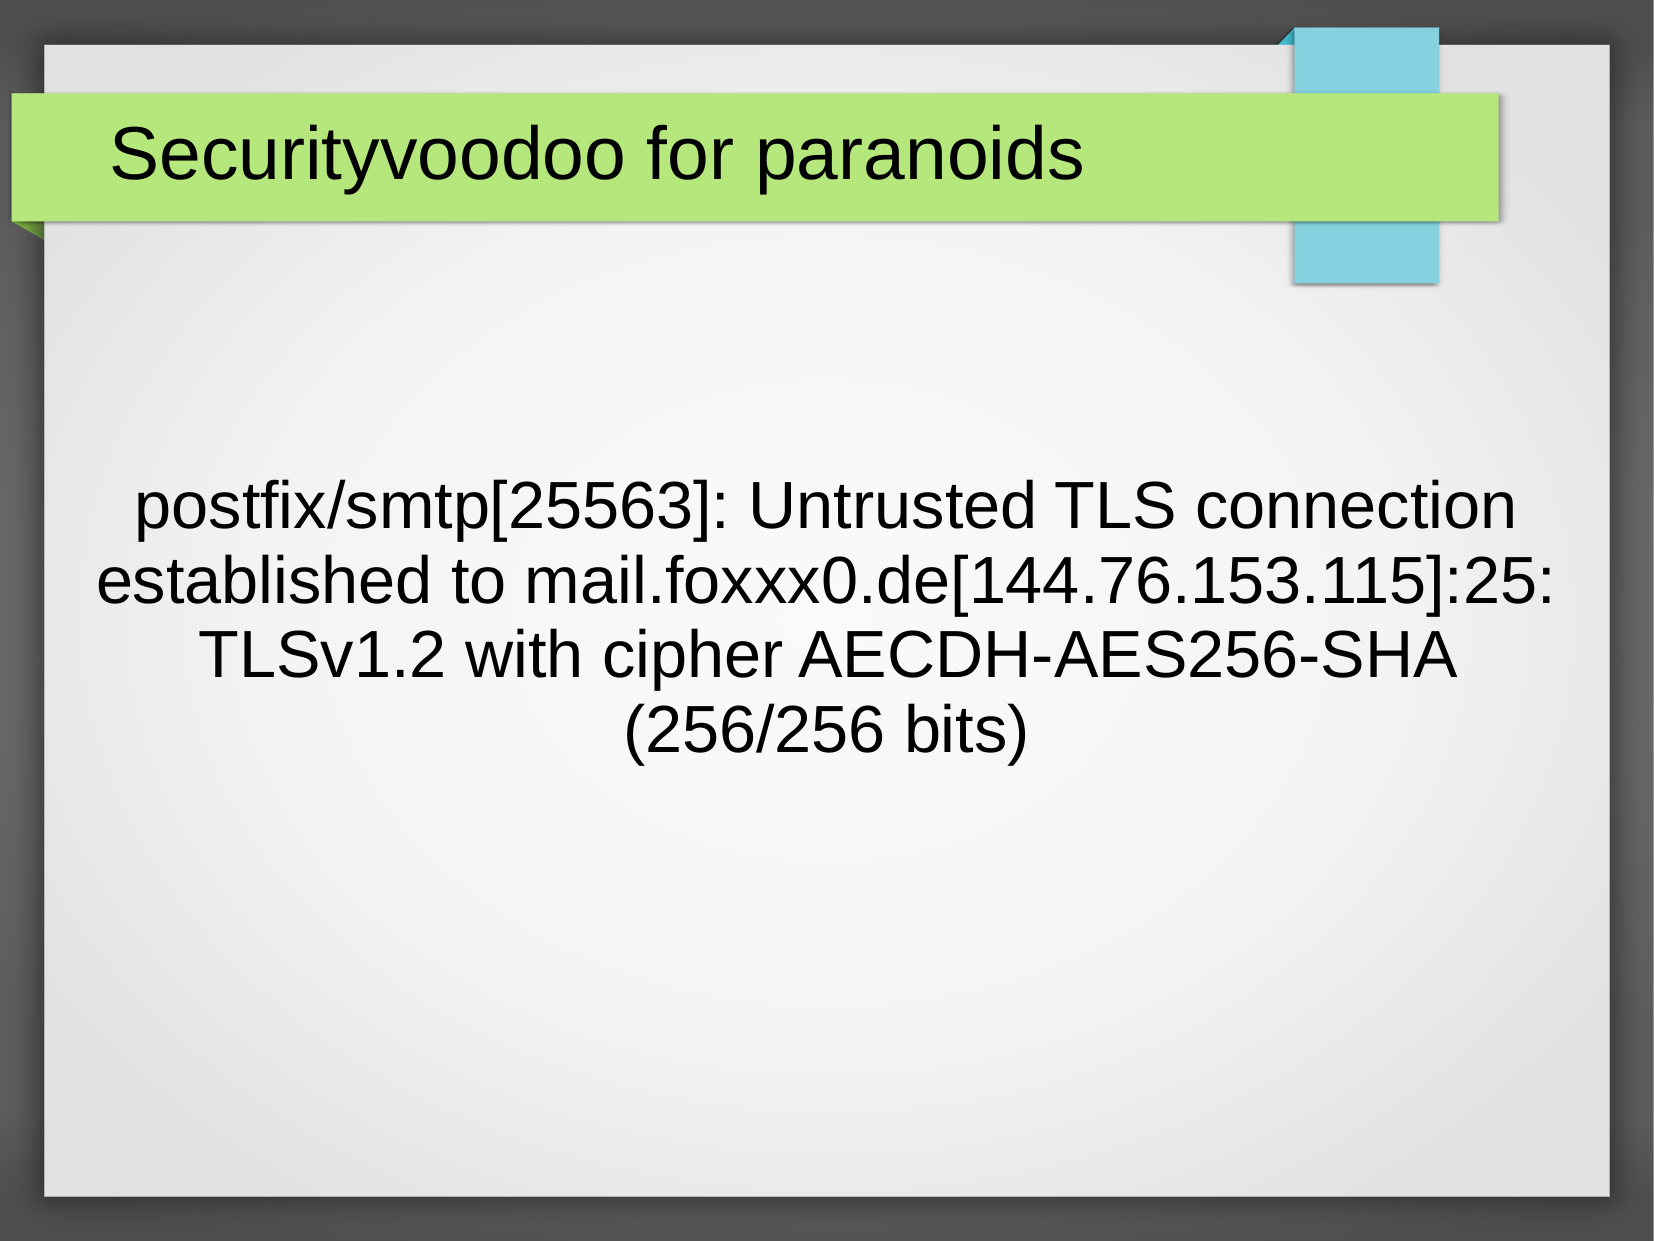

# Securityvoodoo for paranoids
postfix/smtp[25563]: Untrusted TLS connection established to mail.foxxx0.de[144.76.153.115]:25: TLSv1.2 with cipher AECDH-AES256-SHA (256/256 bits)